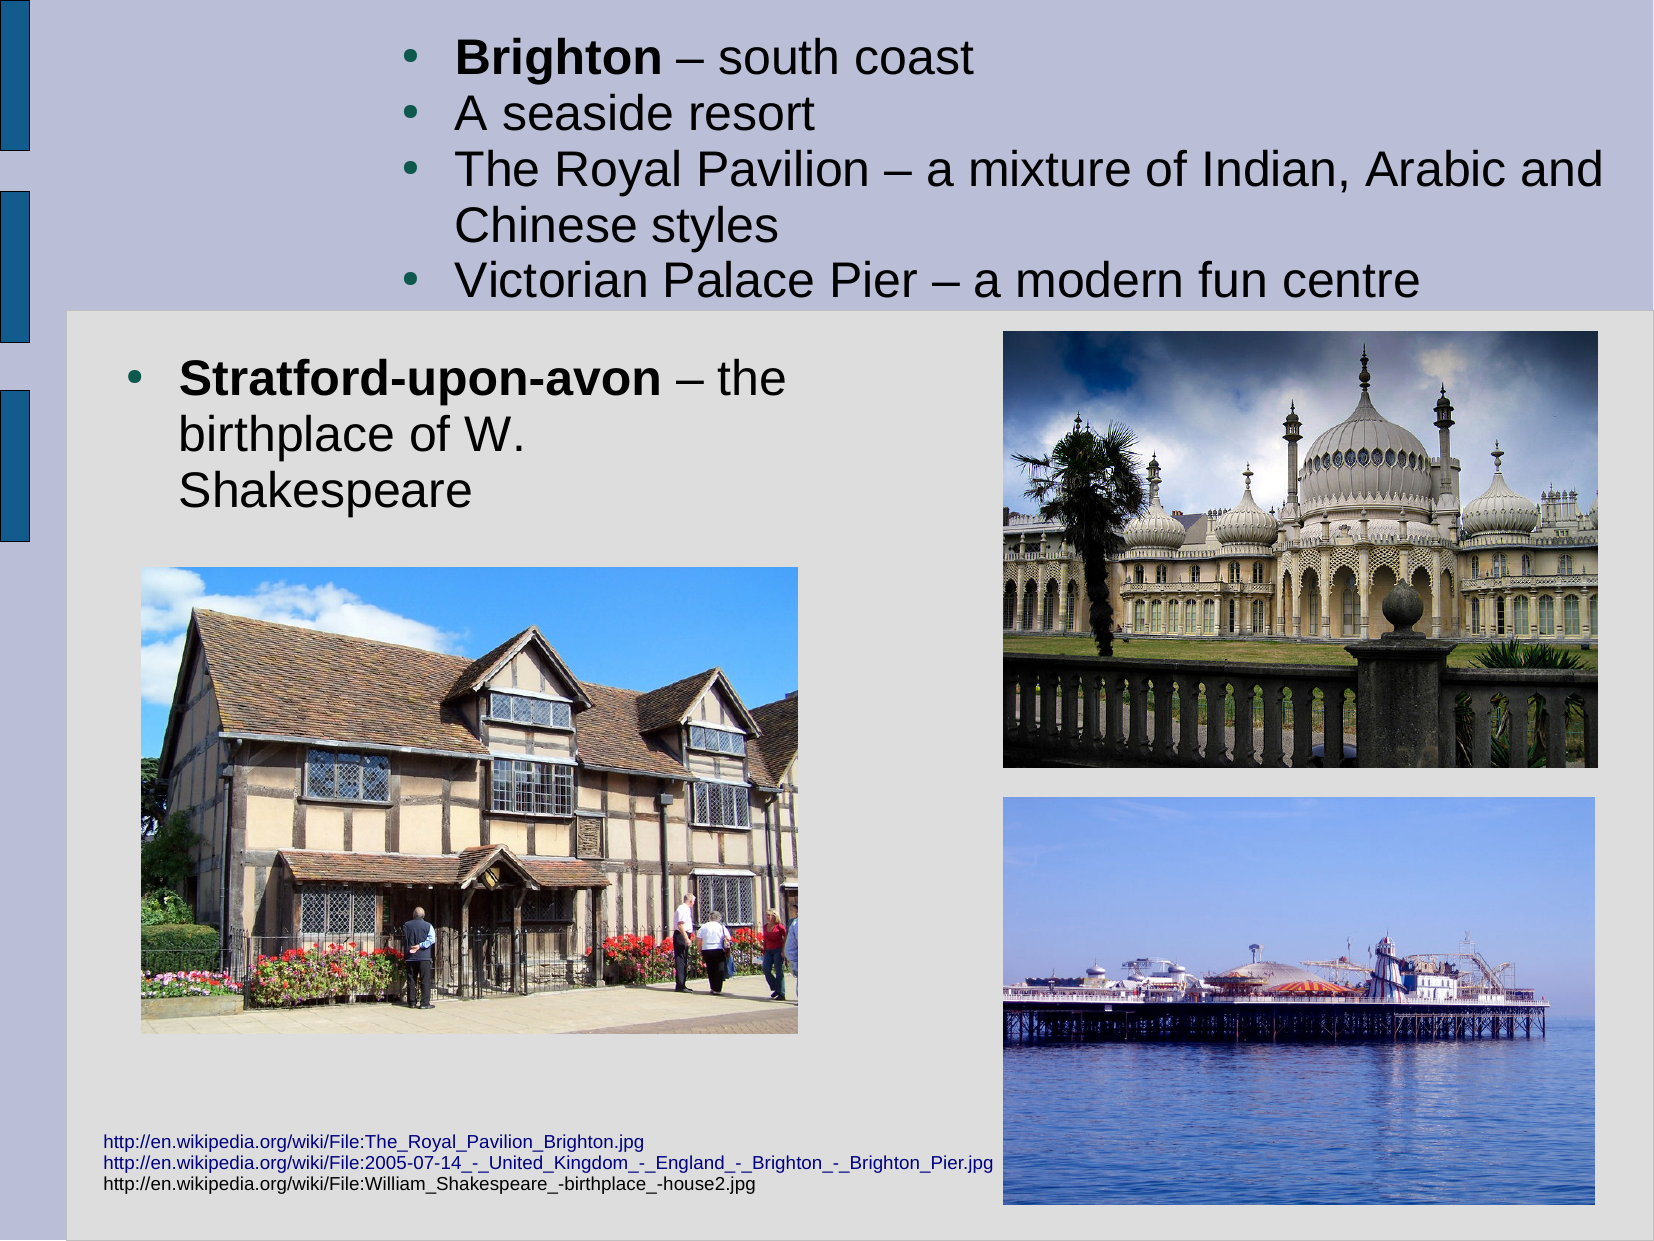

Brighton – south coast
A seaside resort
The Royal Pavilion – a mixture of Indian, Arabic and Chinese styles
Victorian Palace Pier – a modern fun centre
# Stratford-upon-avon – the birthplace of W. Shakespeare
http://en.wikipedia.org/wiki/File:The_Royal_Pavilion_Brighton.jpg
http://en.wikipedia.org/wiki/File:2005-07-14_-_United_Kingdom_-_England_-_Brighton_-_Brighton_Pier.jpg
http://en.wikipedia.org/wiki/File:William_Shakespeare_-birthplace_-house2.jpg